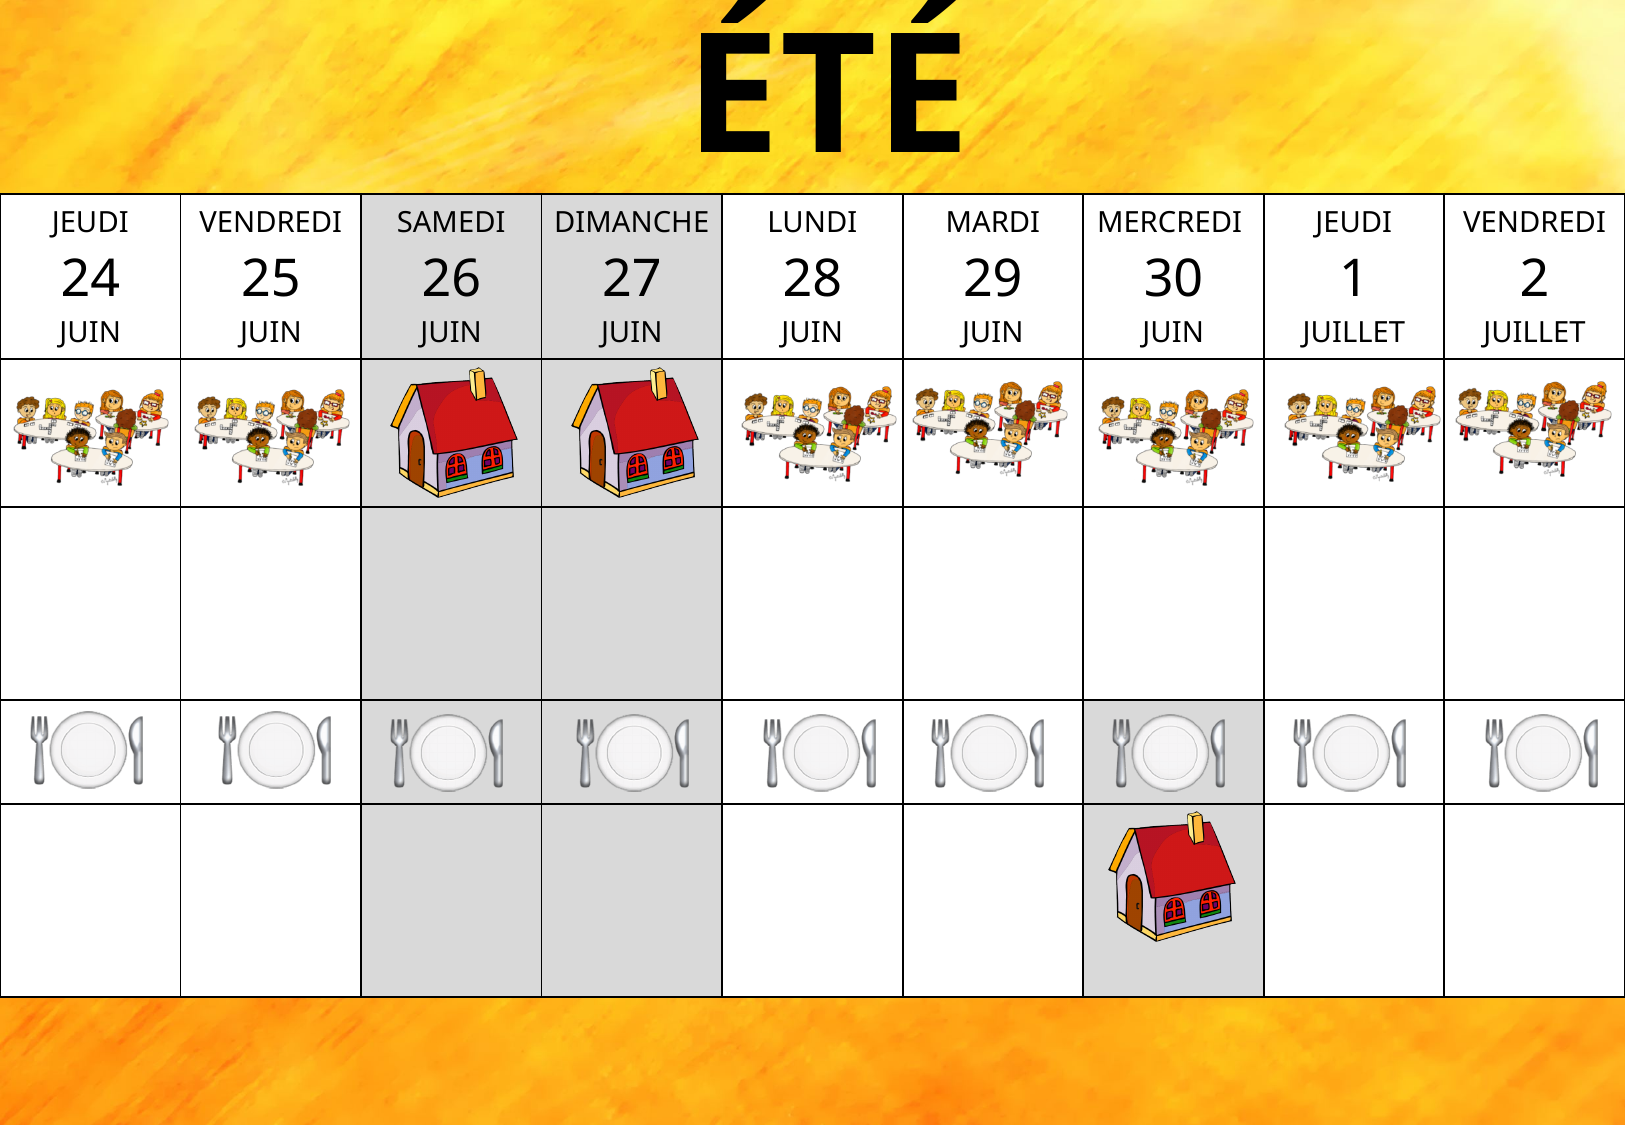

ÉTÉ
| JEUDI 24 JUIN | VENDREDI 25 JUIN | SAMEDI 26 JUIN | DIMANCHE 27 JUIN | LUNDI 28 JUIN | MARDI 29 JUIN | MERCREDI 30 JUIN | JEUDI 1 JUILLET | VENDREDI 2 JUILLET |
| --- | --- | --- | --- | --- | --- | --- | --- | --- |
| | | | | | | | | |
| | | | | | | | | |
| | | | | | | | | |
| | | | | | | | | |